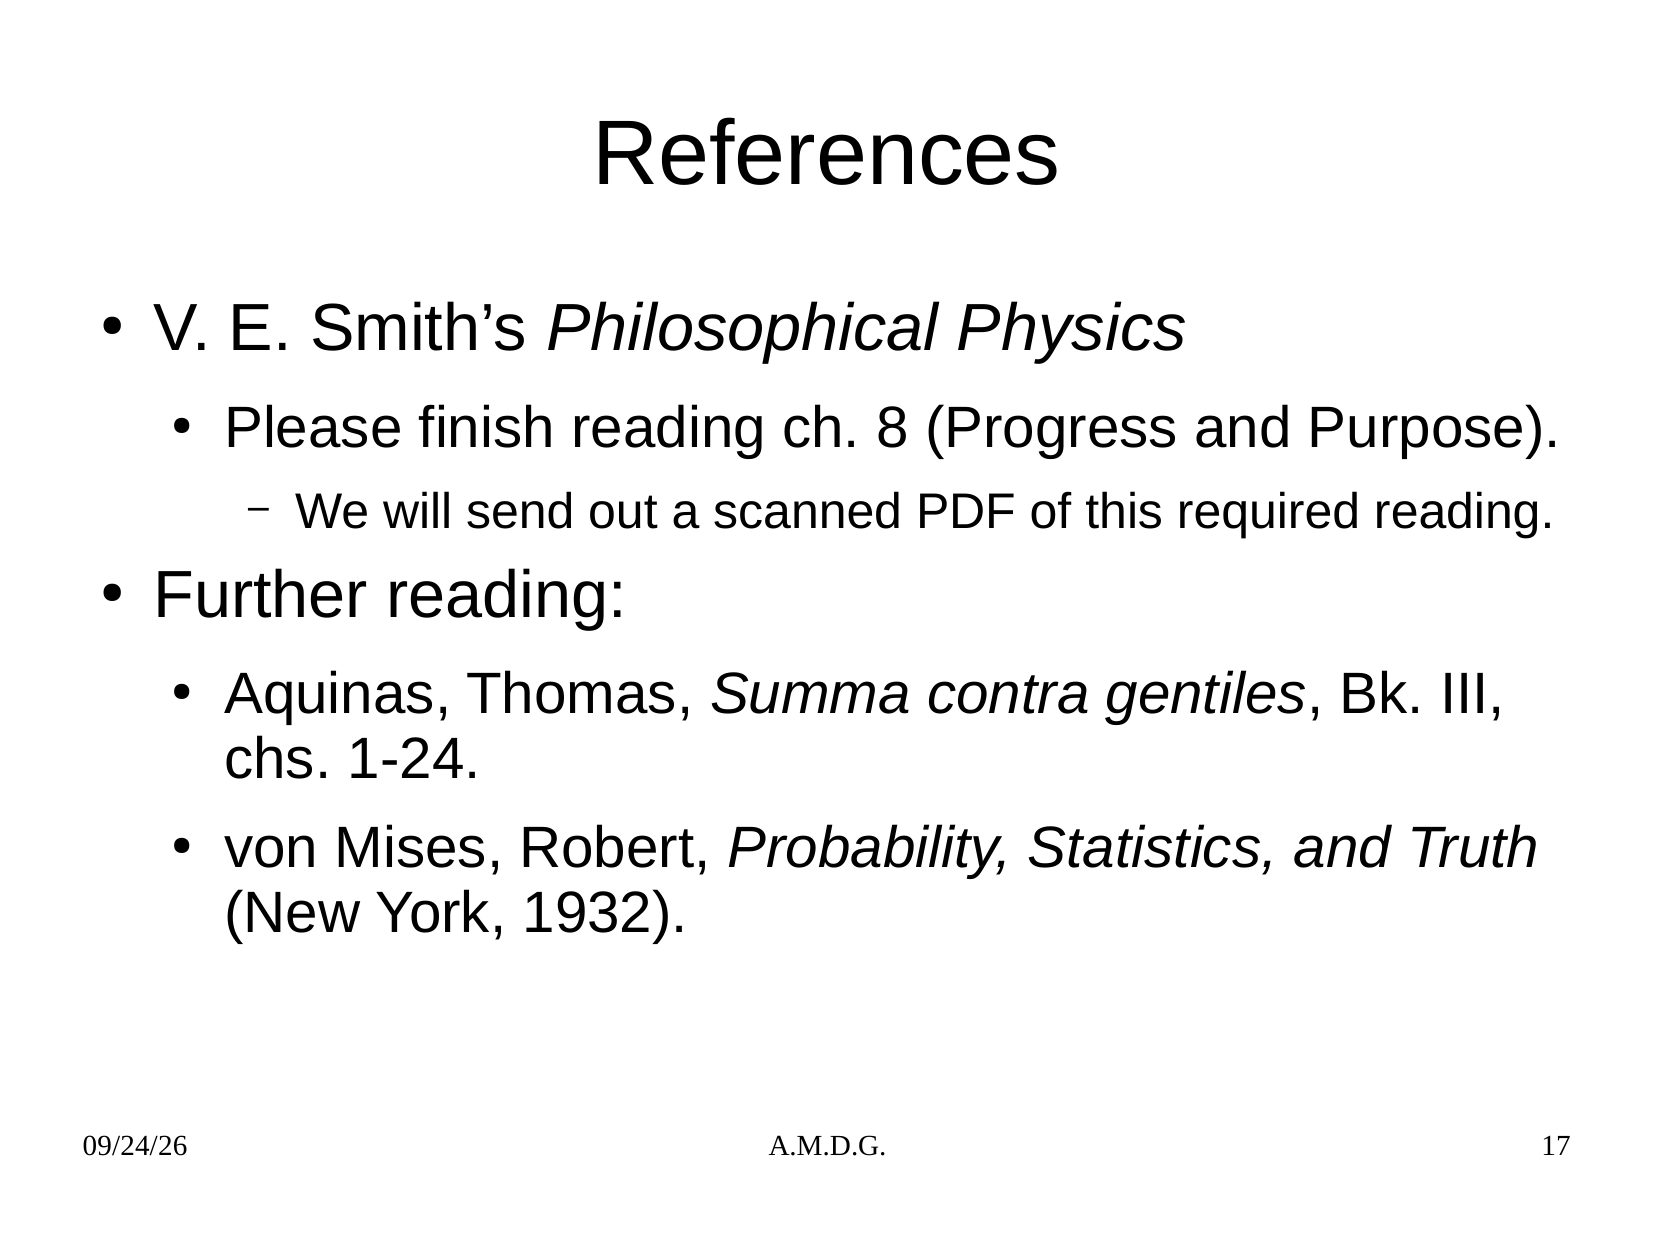

# References
V. E. Smith’s Philosophical Physics
Please finish reading ch. 8 (Progress and Purpose).
We will send out a scanned PDF of this required reading.
Further reading:
Aquinas, Thomas, Summa contra gentiles, Bk. III, chs. 1-24.
von Mises, Robert, Probability, Statistics, and Truth (New York, 1932).
`
A.M.D.G.
17